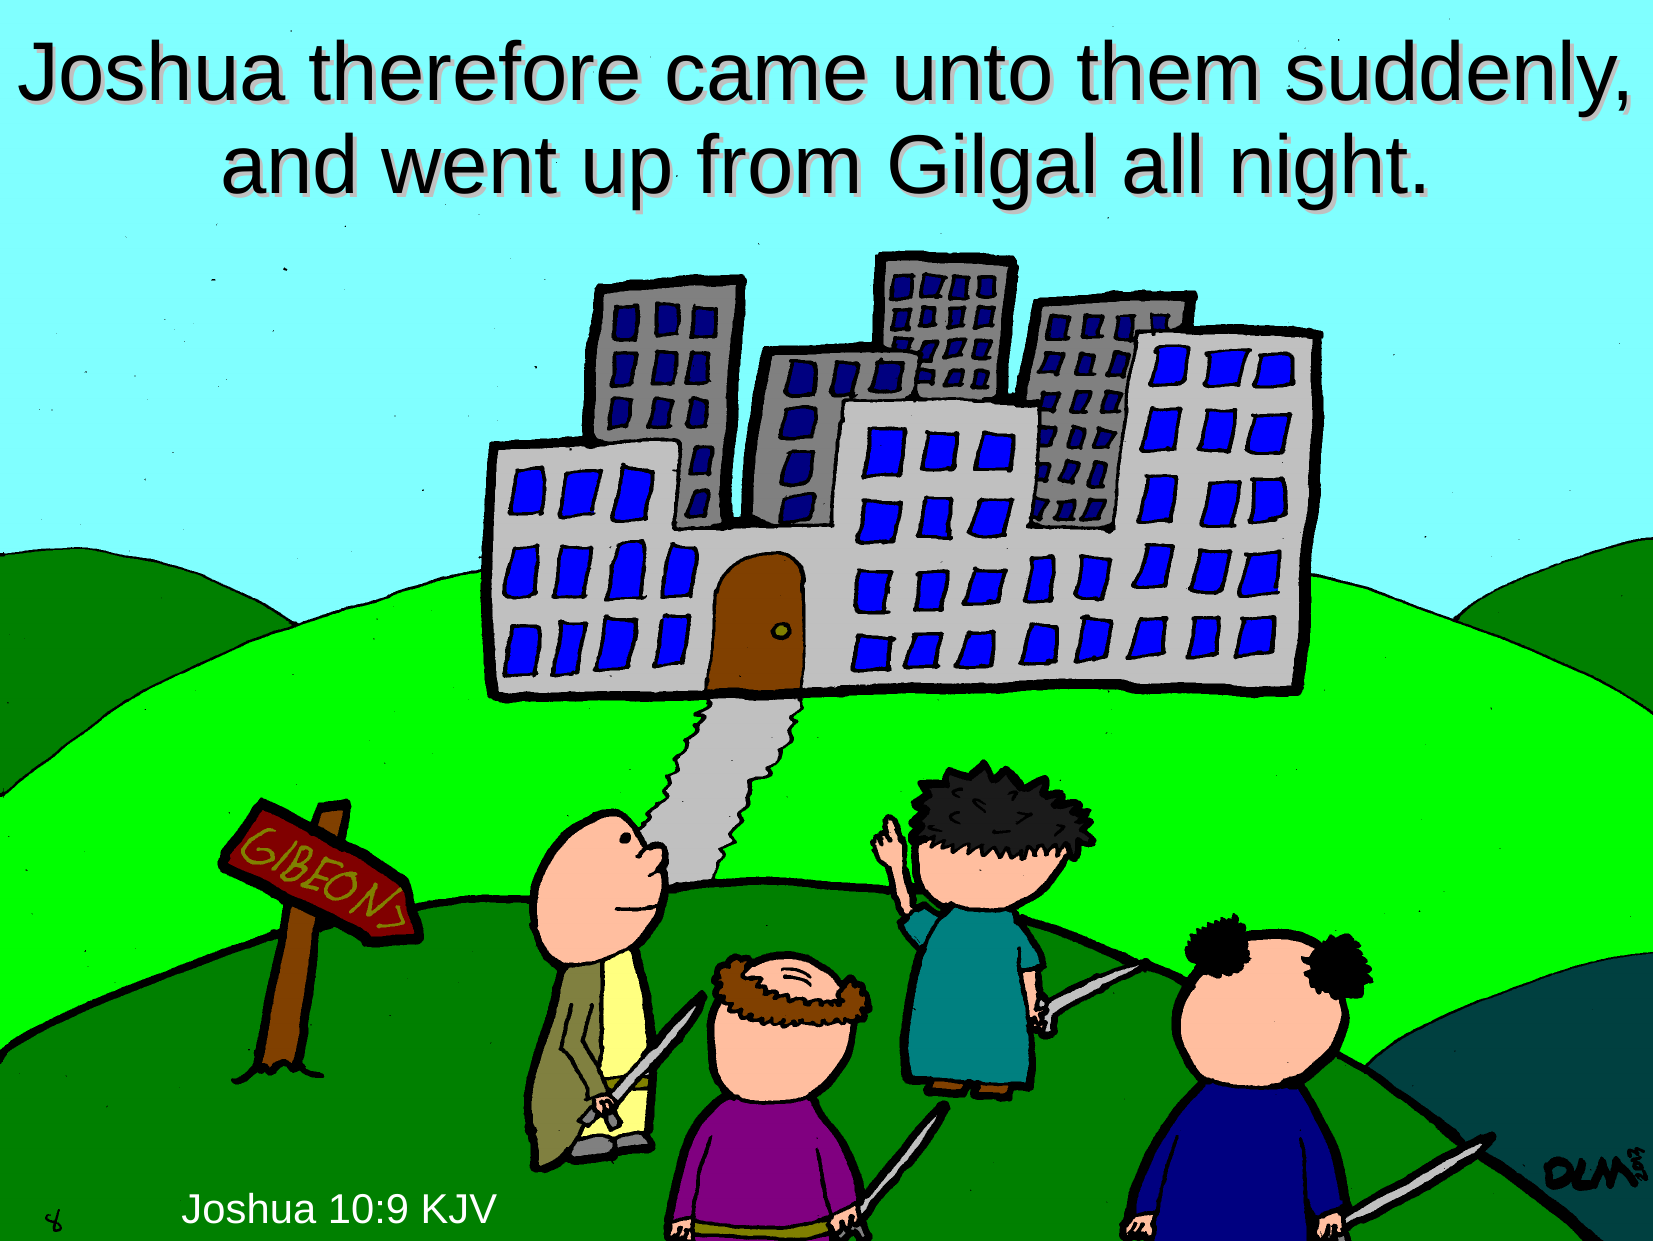

Joshua therefore came unto them suddenly, and went up from Gilgal all night.
Joshua 10:9 KJV